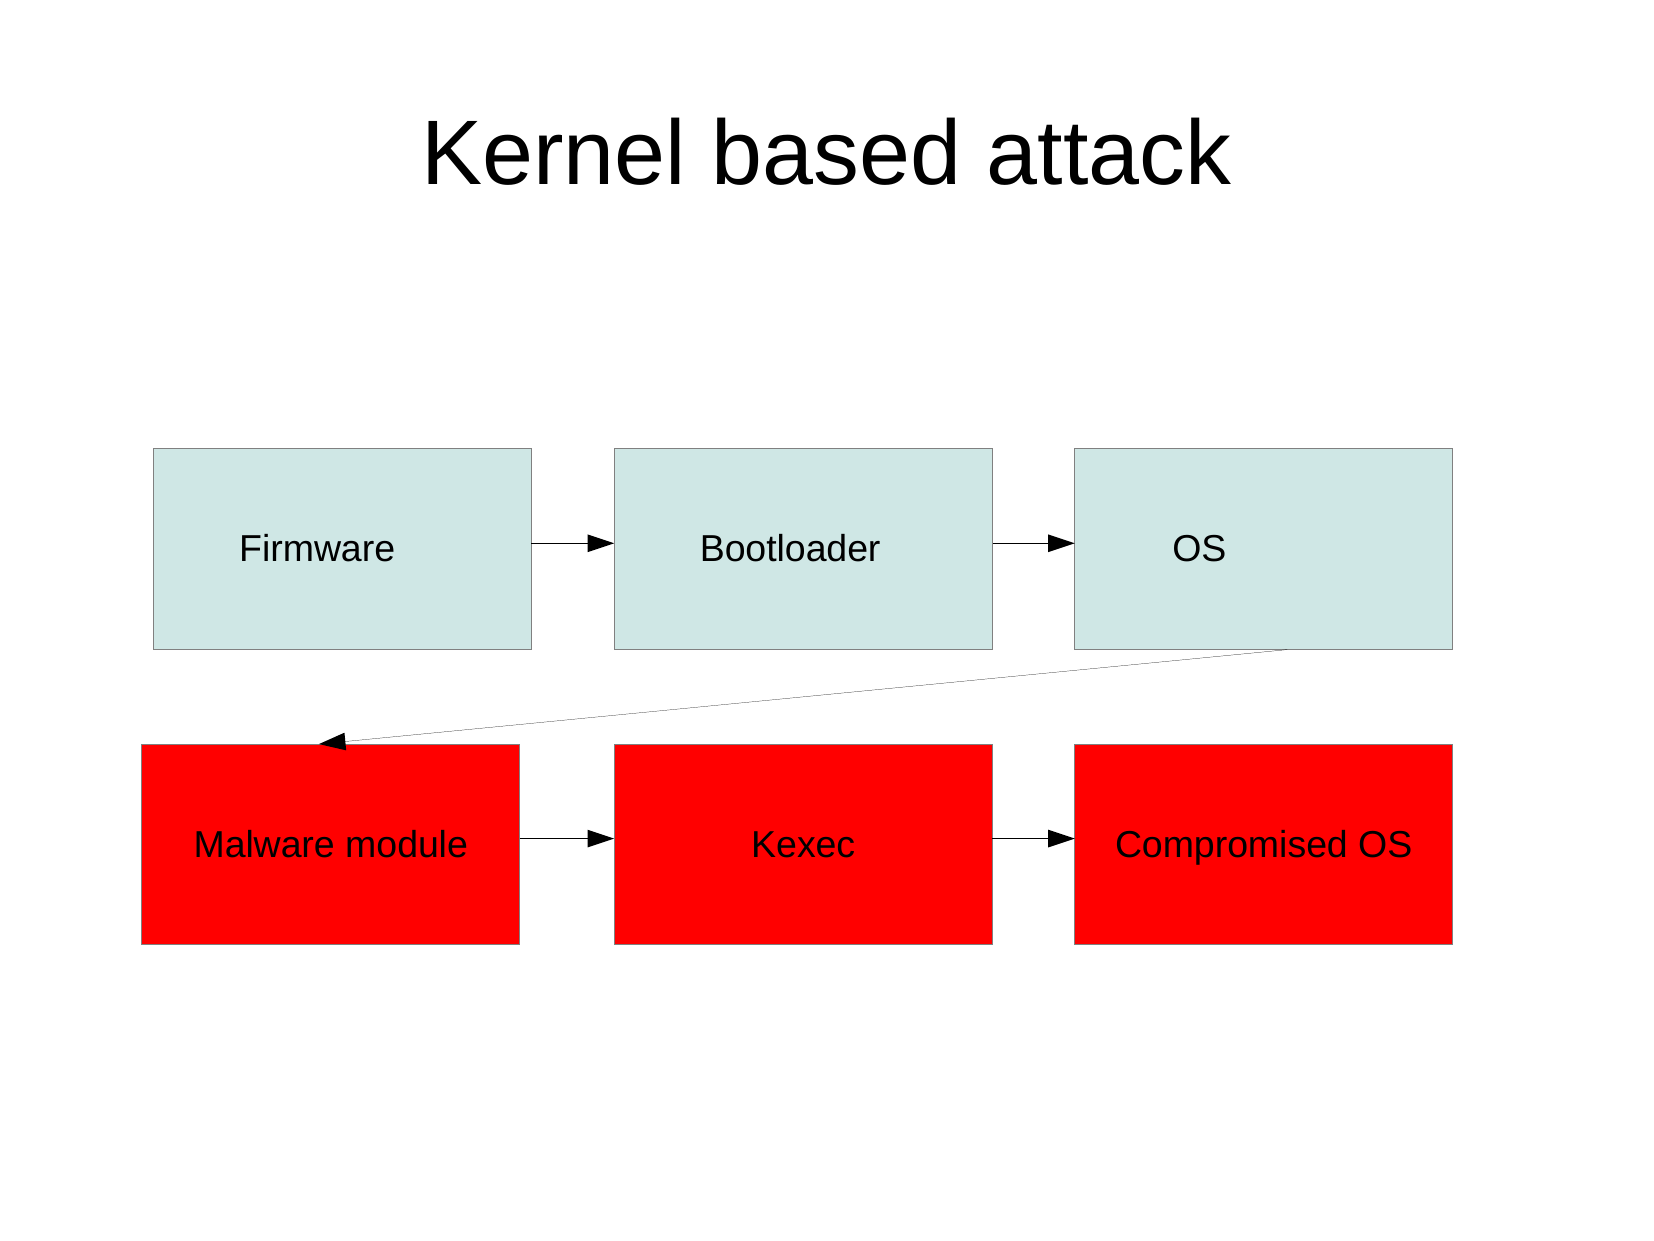

# Kernel based attack
Firmware
Bootloader
OS
Malware module
Kexec
Compromised OS